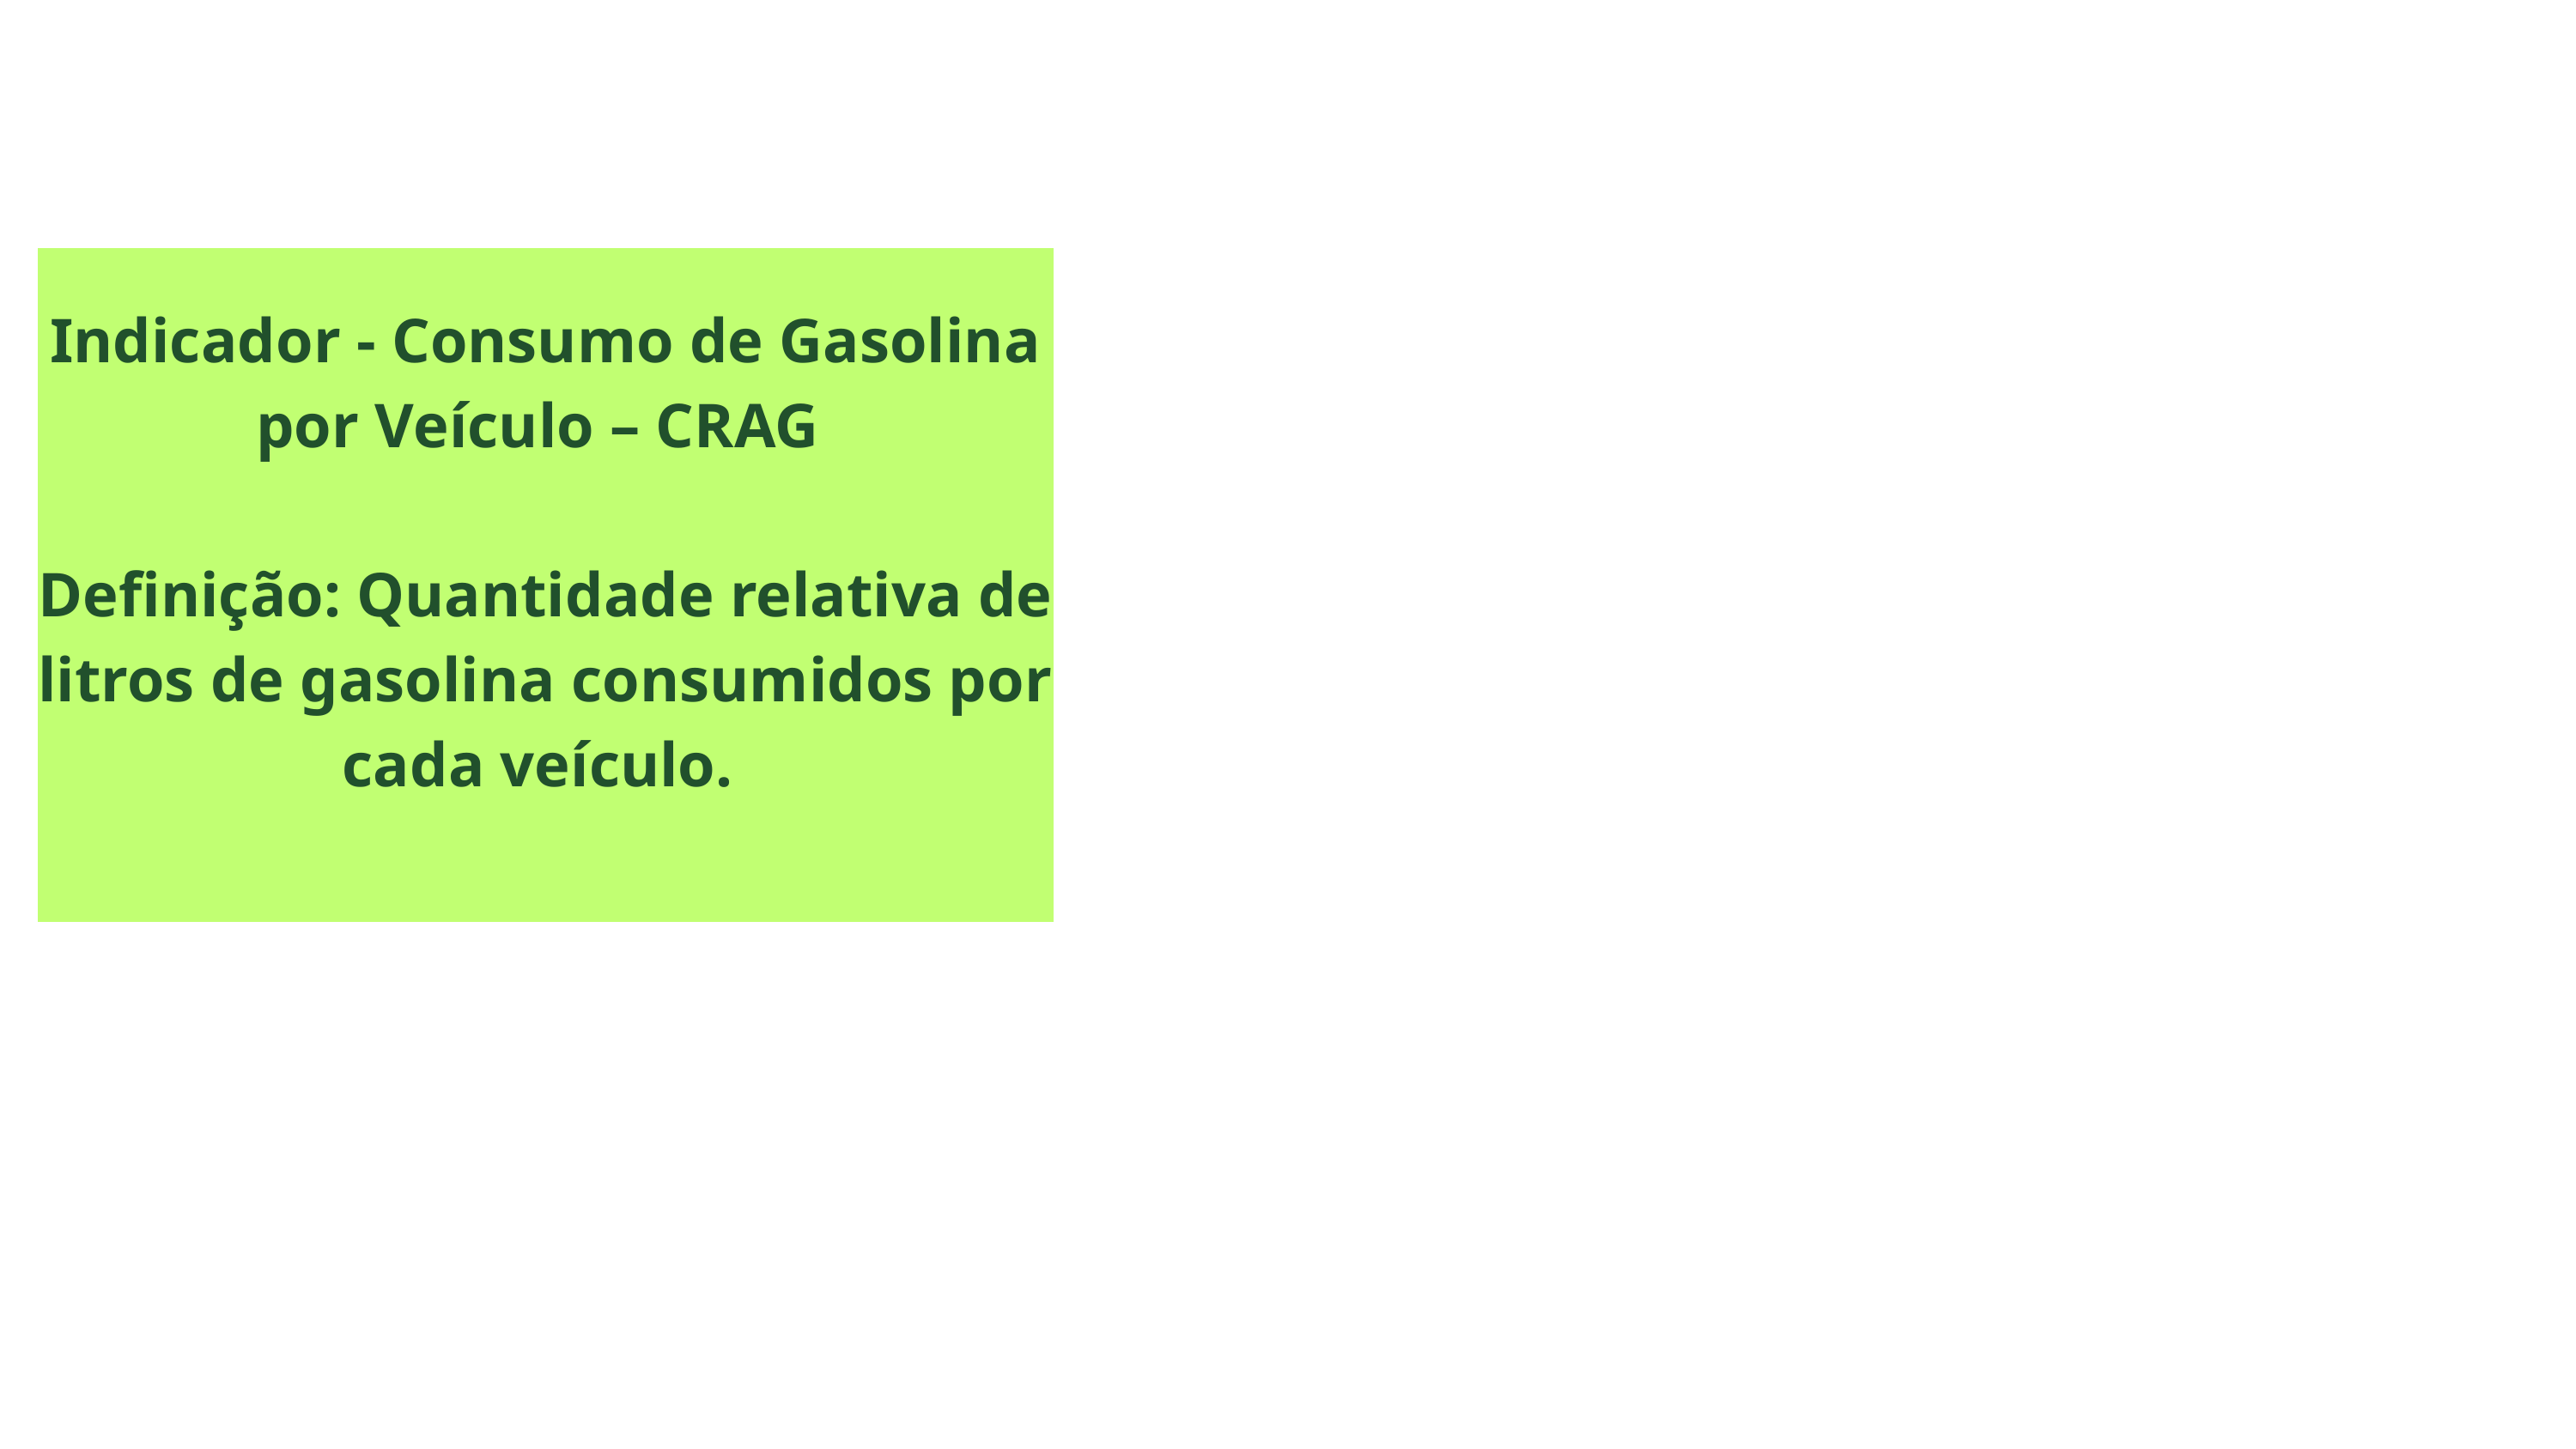

Fórmula: Consumo de gasolina / Quantidade de veículos a gasolina e flex.
Polaridade: Quanto menor o valor, melhor o desempenho.
Periodicidade: Mensal.
Metodologia Análise de Desempenho: Anual
Unidade responsável pelas metas: Coordenadoria de Polícia Judicial.
Indicador - Consumo de Gasolina por Veículo – CRAG
Definição: Quantidade relativa de litros de gasolina consumidos por cada veículo.